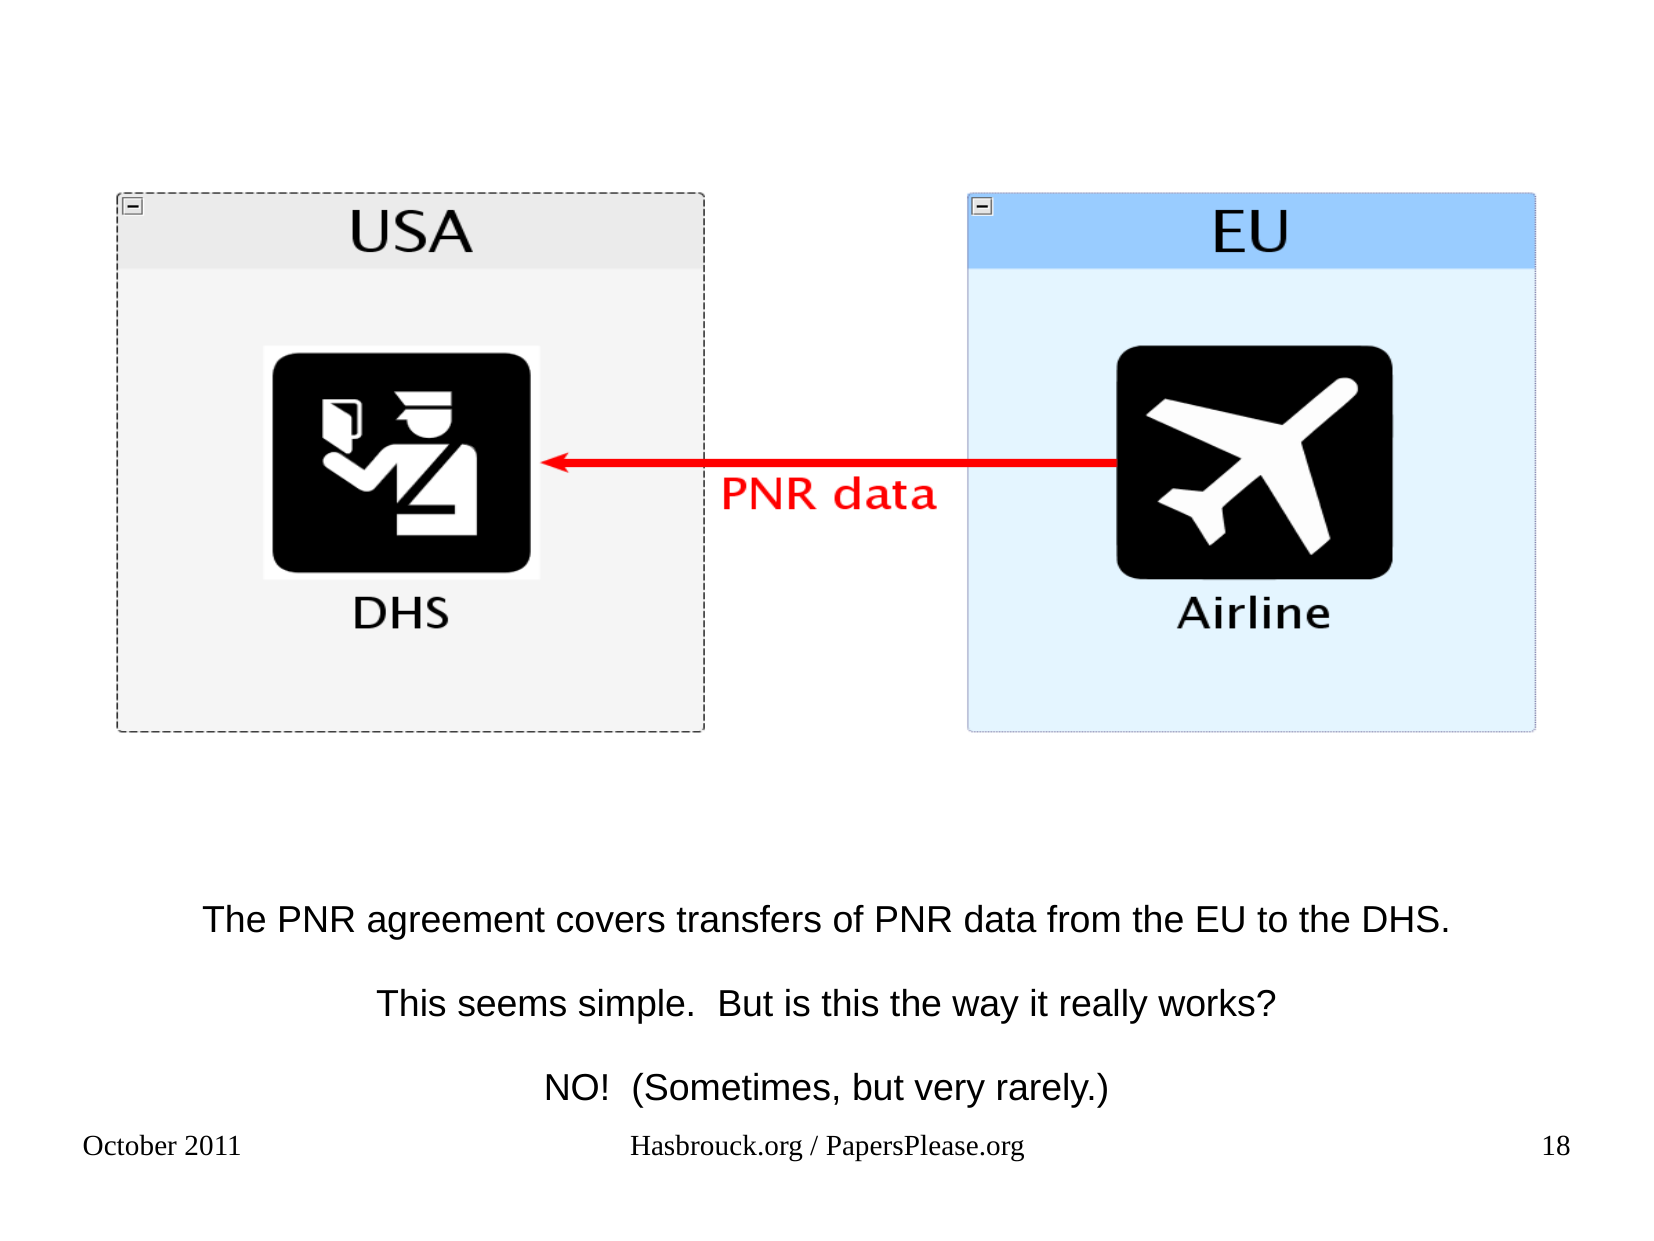

# The PNR agreement covers transfers of PNR data from the EU to the DHS.
This seems simple. But is this the way it really works?
NO! (Sometimes, but very rarely.)
October 2011
Hasbrouck.org / PapersPlease.org
18